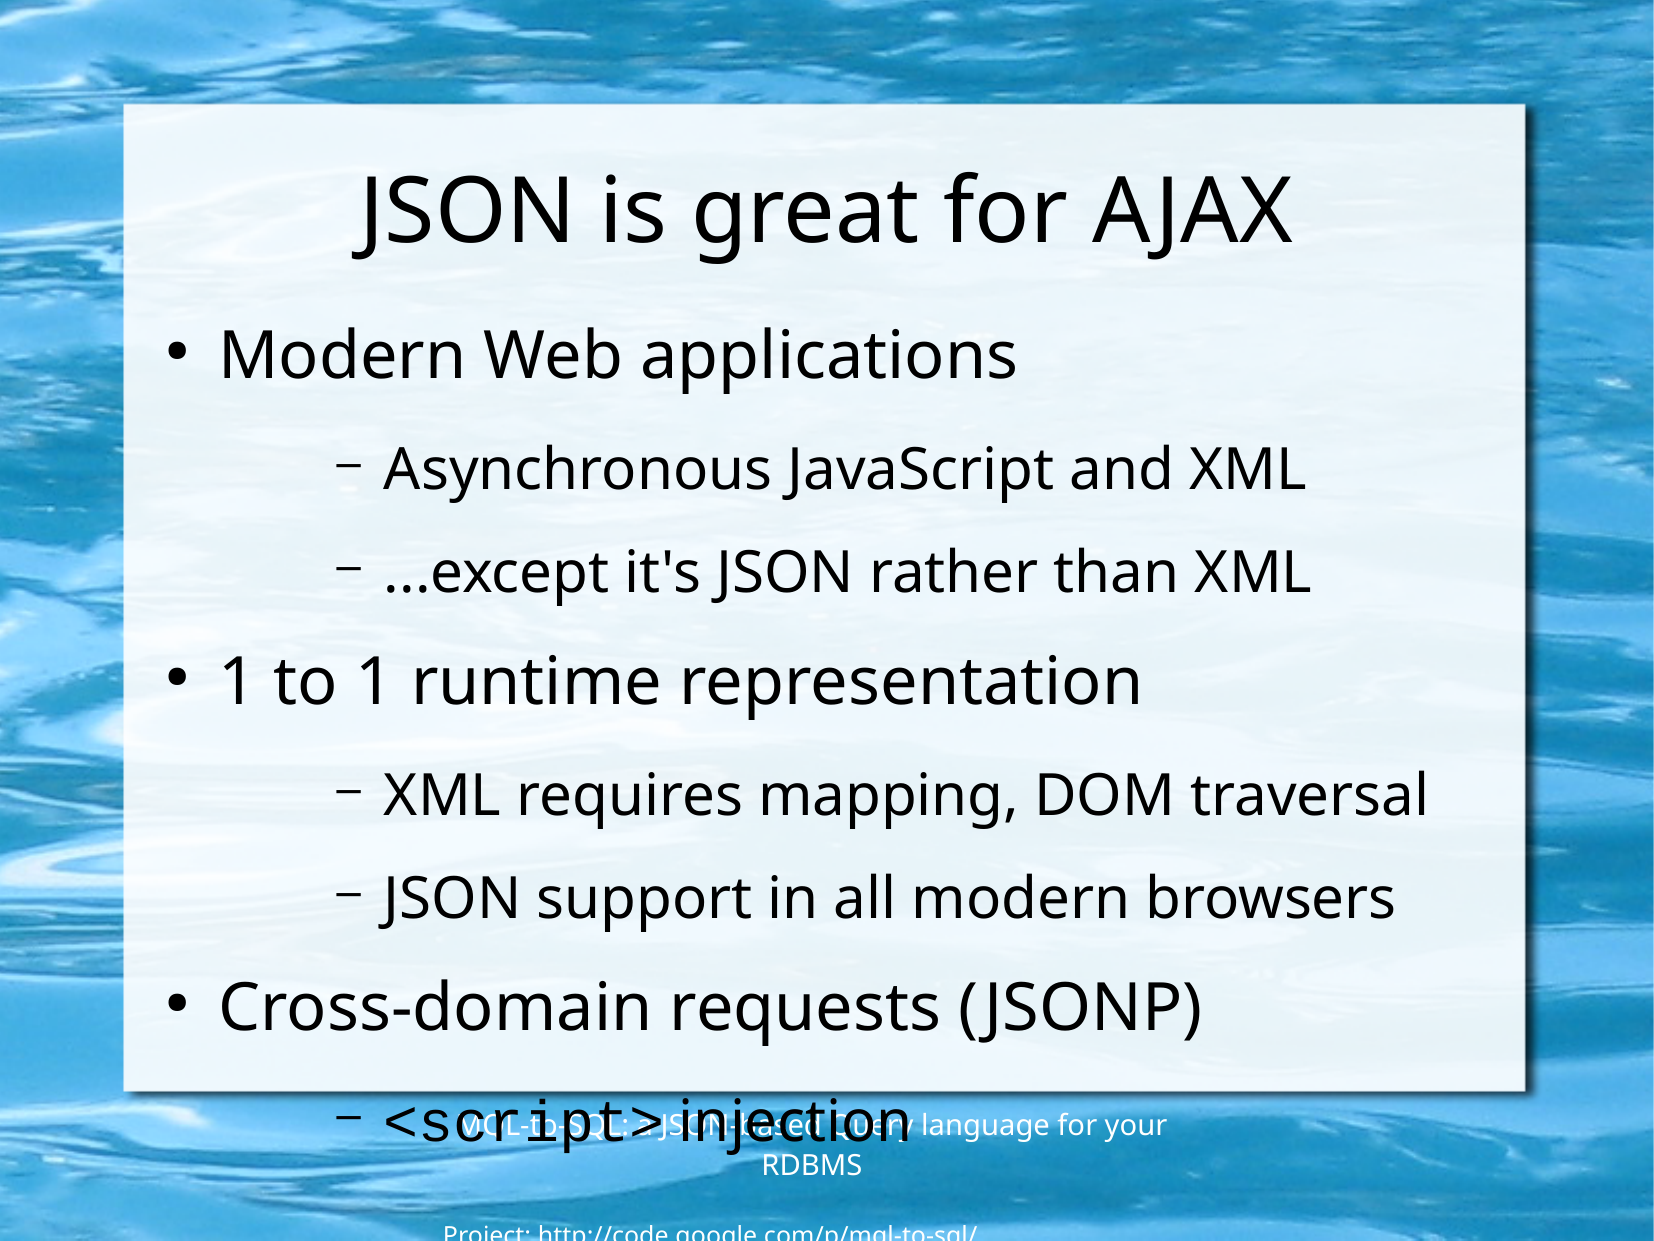

# JSON is great for AJAX
Modern Web applications
Asynchronous JavaScript and XML
...except it's JSON rather than XML
1 to 1 runtime representation
XML requires mapping, DOM traversal
JSON support in all modern browsers
Cross-domain requests (JSONP)
<script> injection